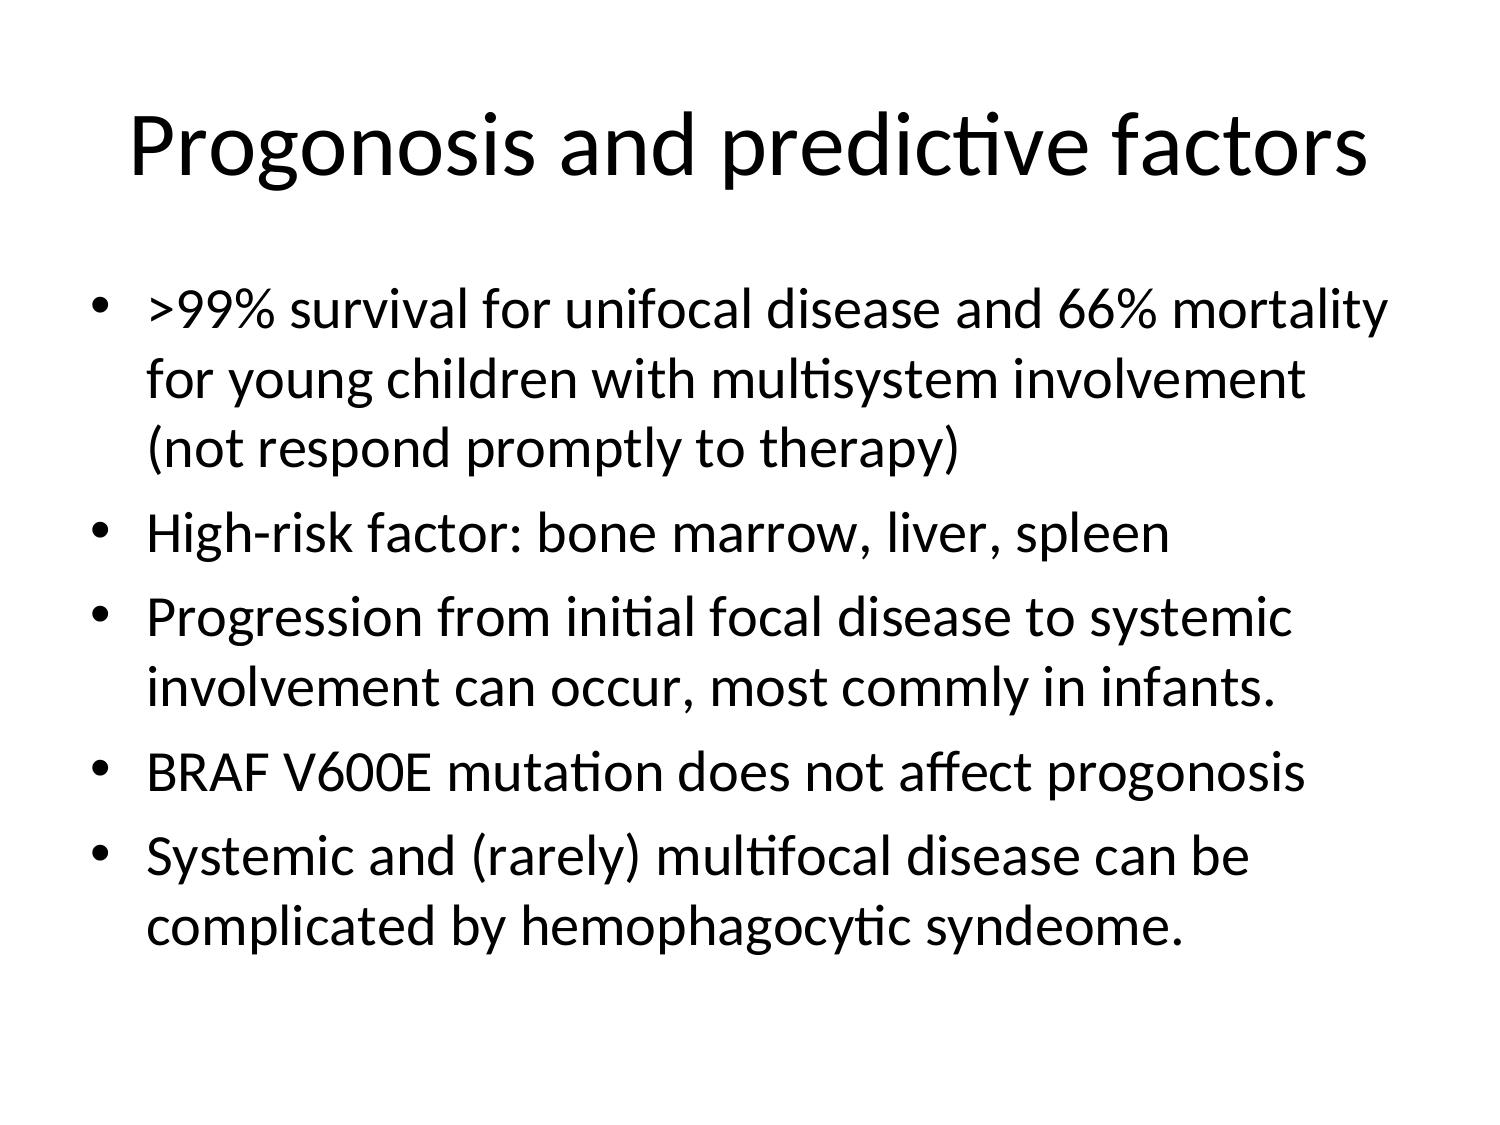

# Progonosis and predictive factors
>99% survival for unifocal disease and 66% mortality for young children with multisystem involvement (not respond promptly to therapy)
High-risk factor: bone marrow, liver, spleen
Progression from initial focal disease to systemic involvement can occur, most commly in infants.
BRAF V600E mutation does not affect progonosis
Systemic and (rarely) multifocal disease can be complicated by hemophagocytic syndeome.